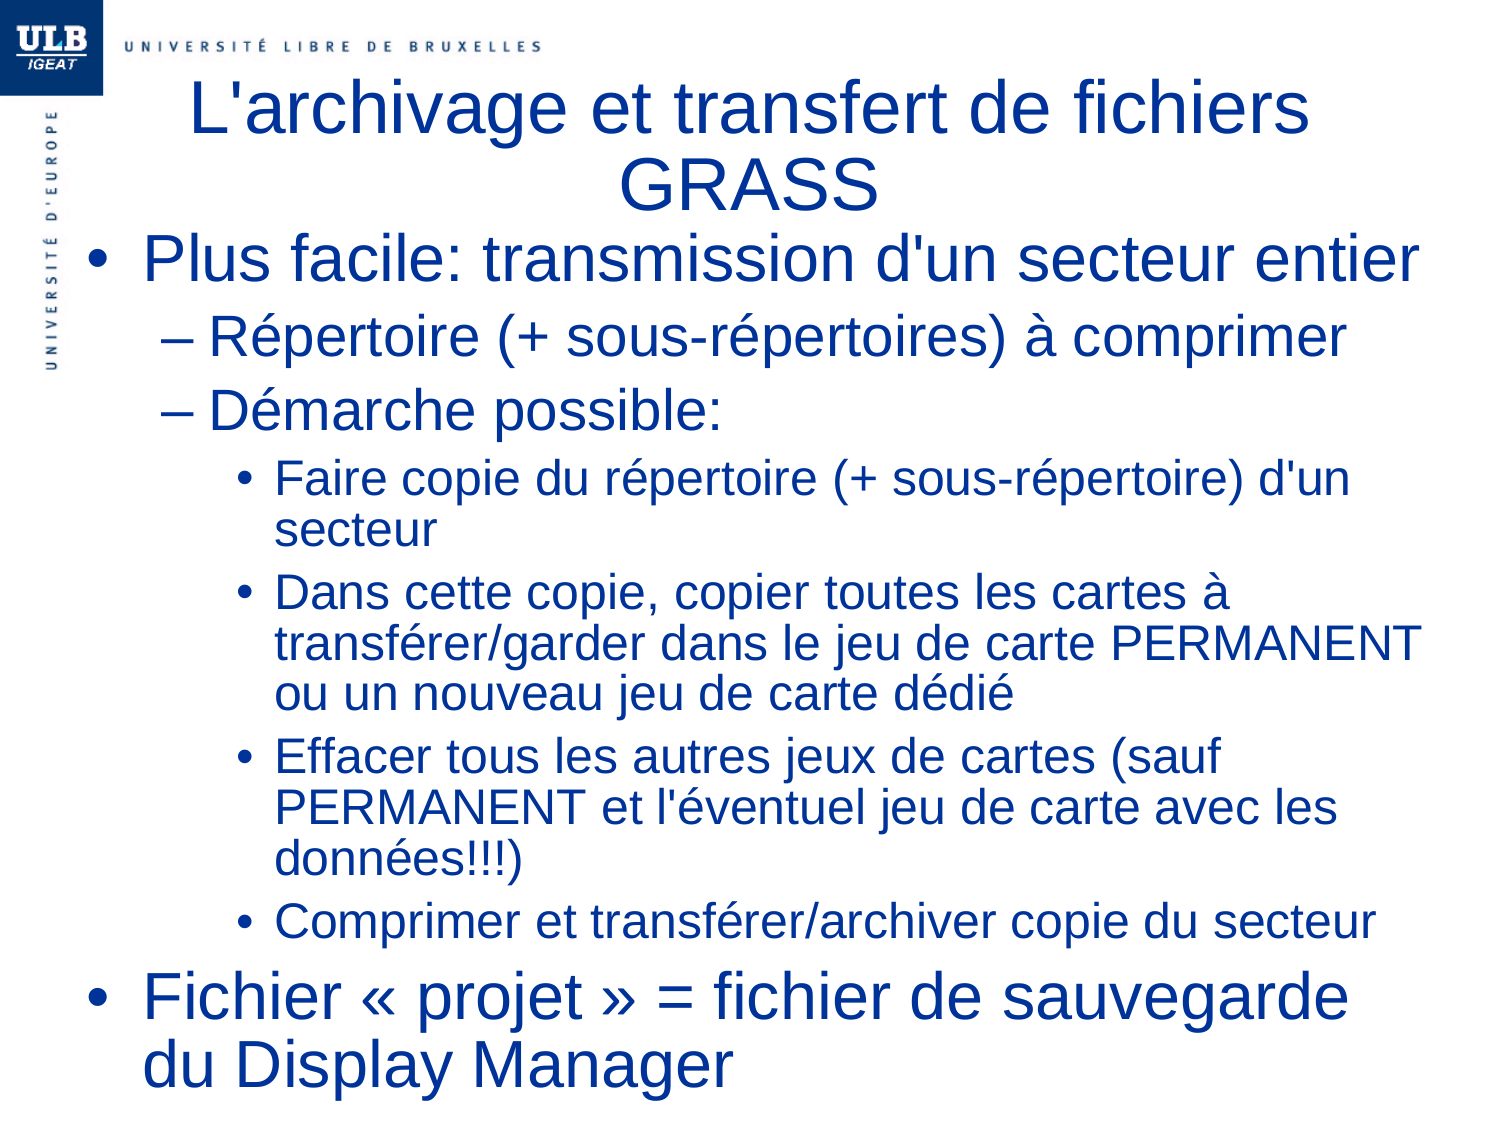

# L'archivage et transfert de fichiers GRASS
Plus facile: transmission d'un secteur entier
Répertoire (+ sous-répertoires) à comprimer
Démarche possible:
Faire copie du répertoire (+ sous-répertoire) d'un secteur
Dans cette copie, copier toutes les cartes à transférer/garder dans le jeu de carte PERMANENT ou un nouveau jeu de carte dédié
Effacer tous les autres jeux de cartes (sauf PERMANENT et l'éventuel jeu de carte avec les données!!!)
Comprimer et transférer/archiver copie du secteur
Fichier « projet » = fichier de sauvegarde du Display Manager